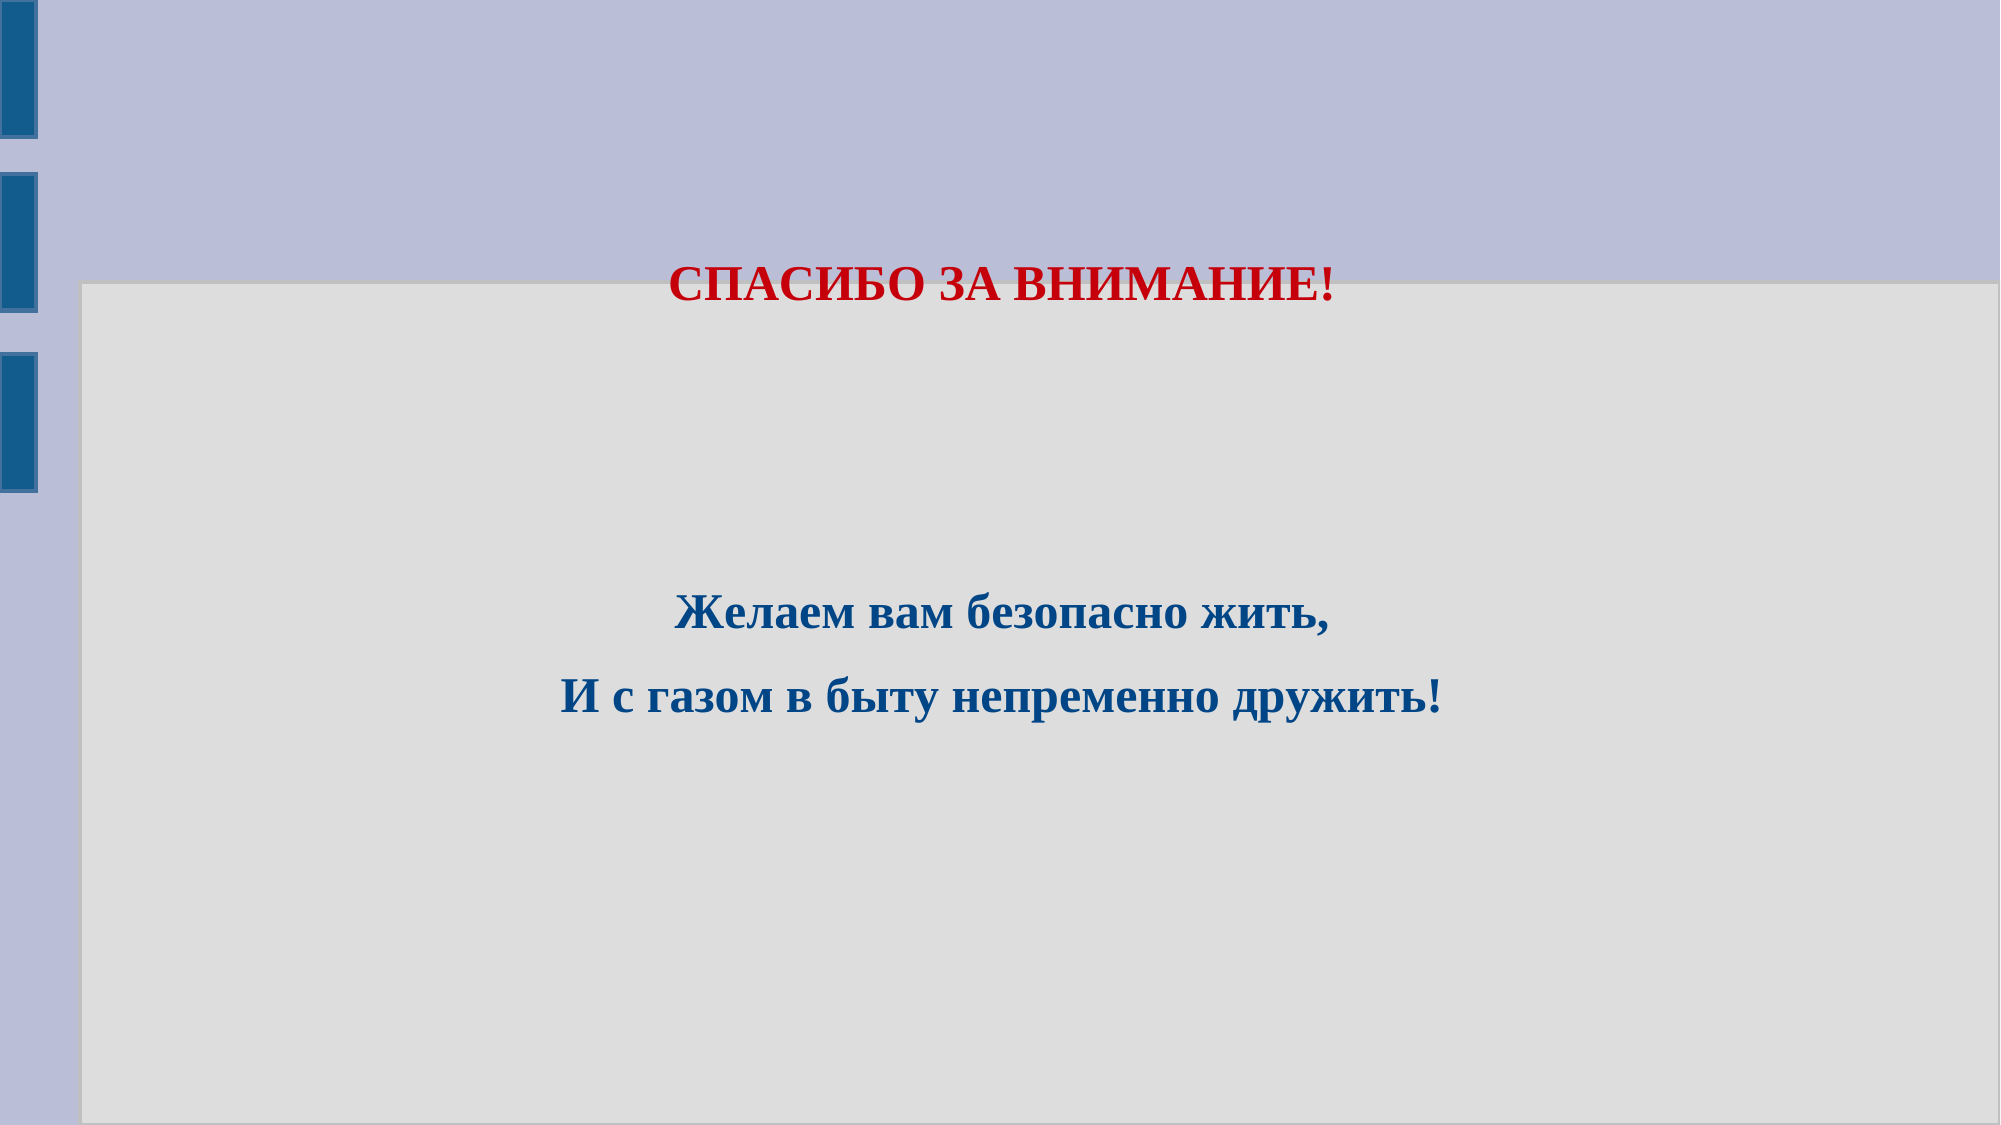

# СПАСИБО ЗА ВНИМАНИЕ!
Желаем вам безопасно жить,
И с газом в быту непременно дружить!